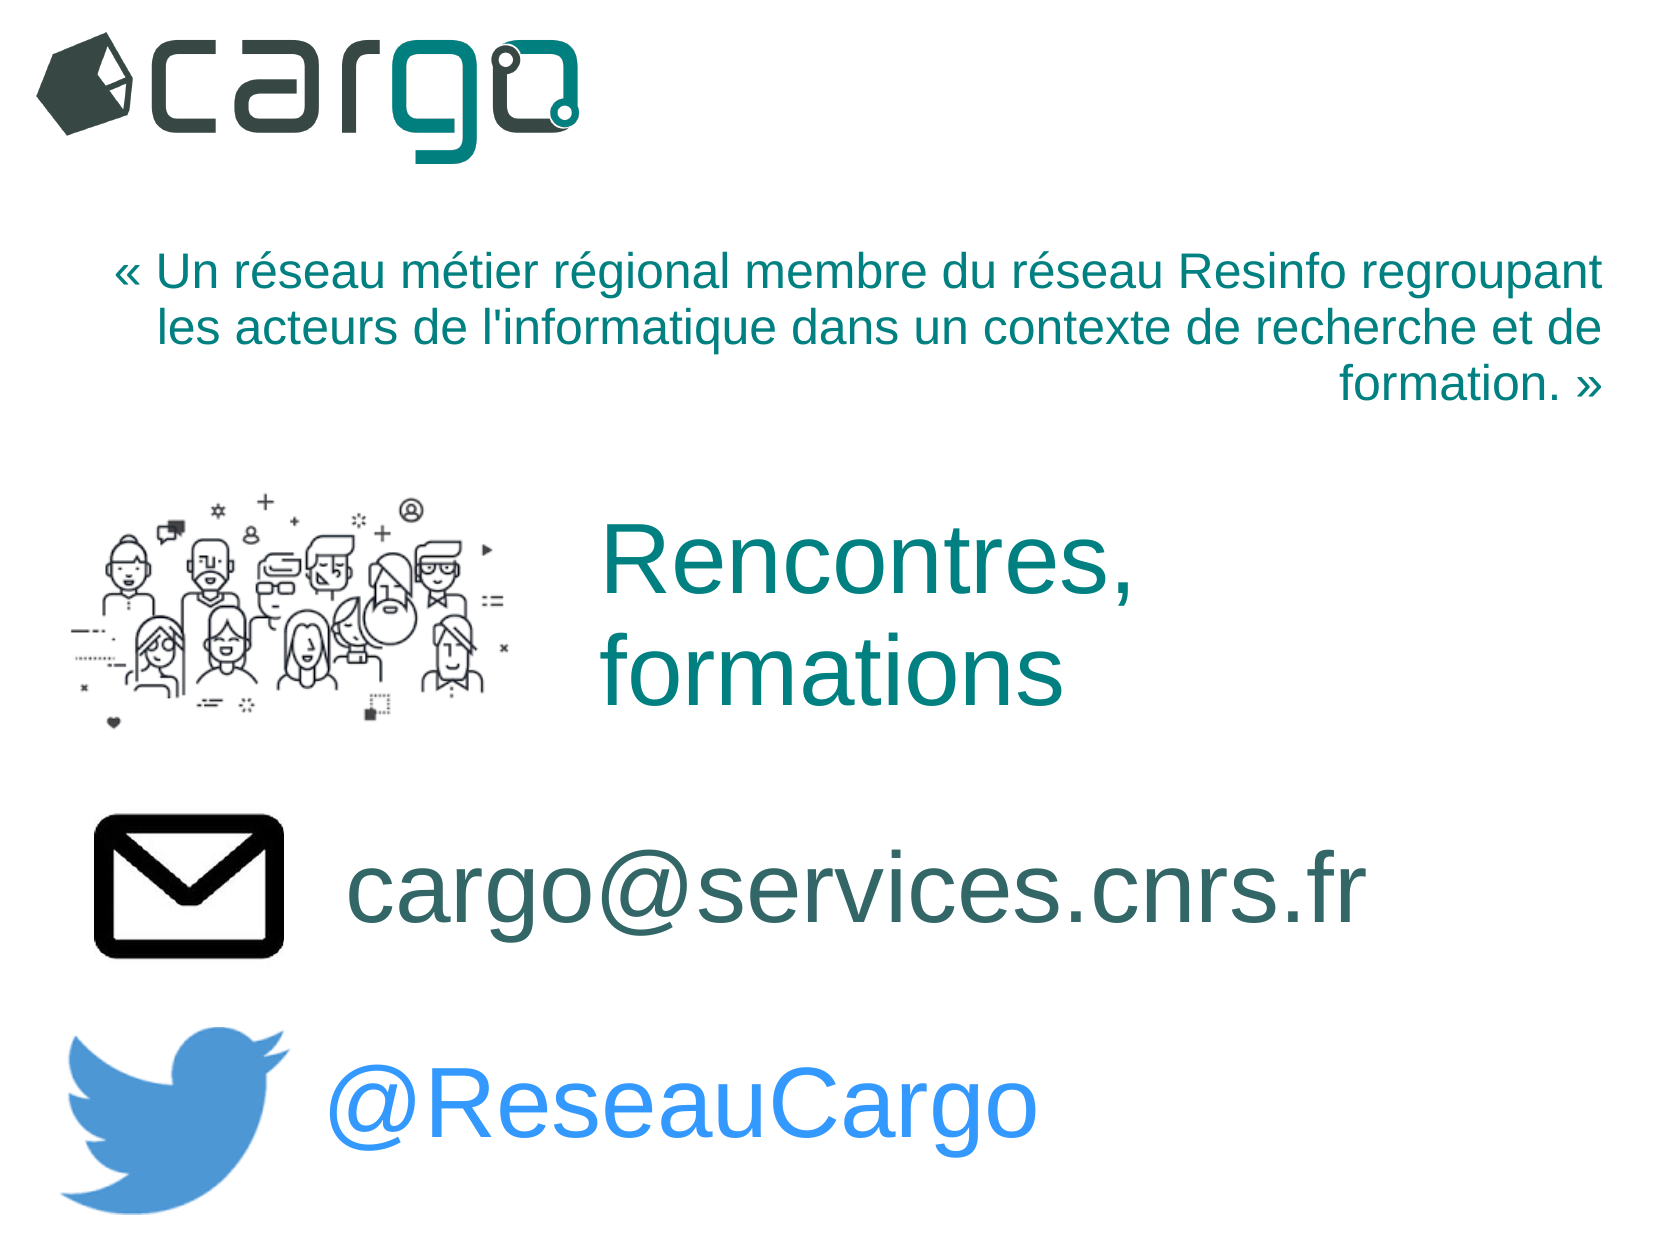

« Un réseau métier régional membre du réseau Resinfo regroupant les acteurs de l'informatique dans un contexte de recherche et de formation. »
Rencontres,
formations
cargo@services.cnrs.fr
@ReseauCargo